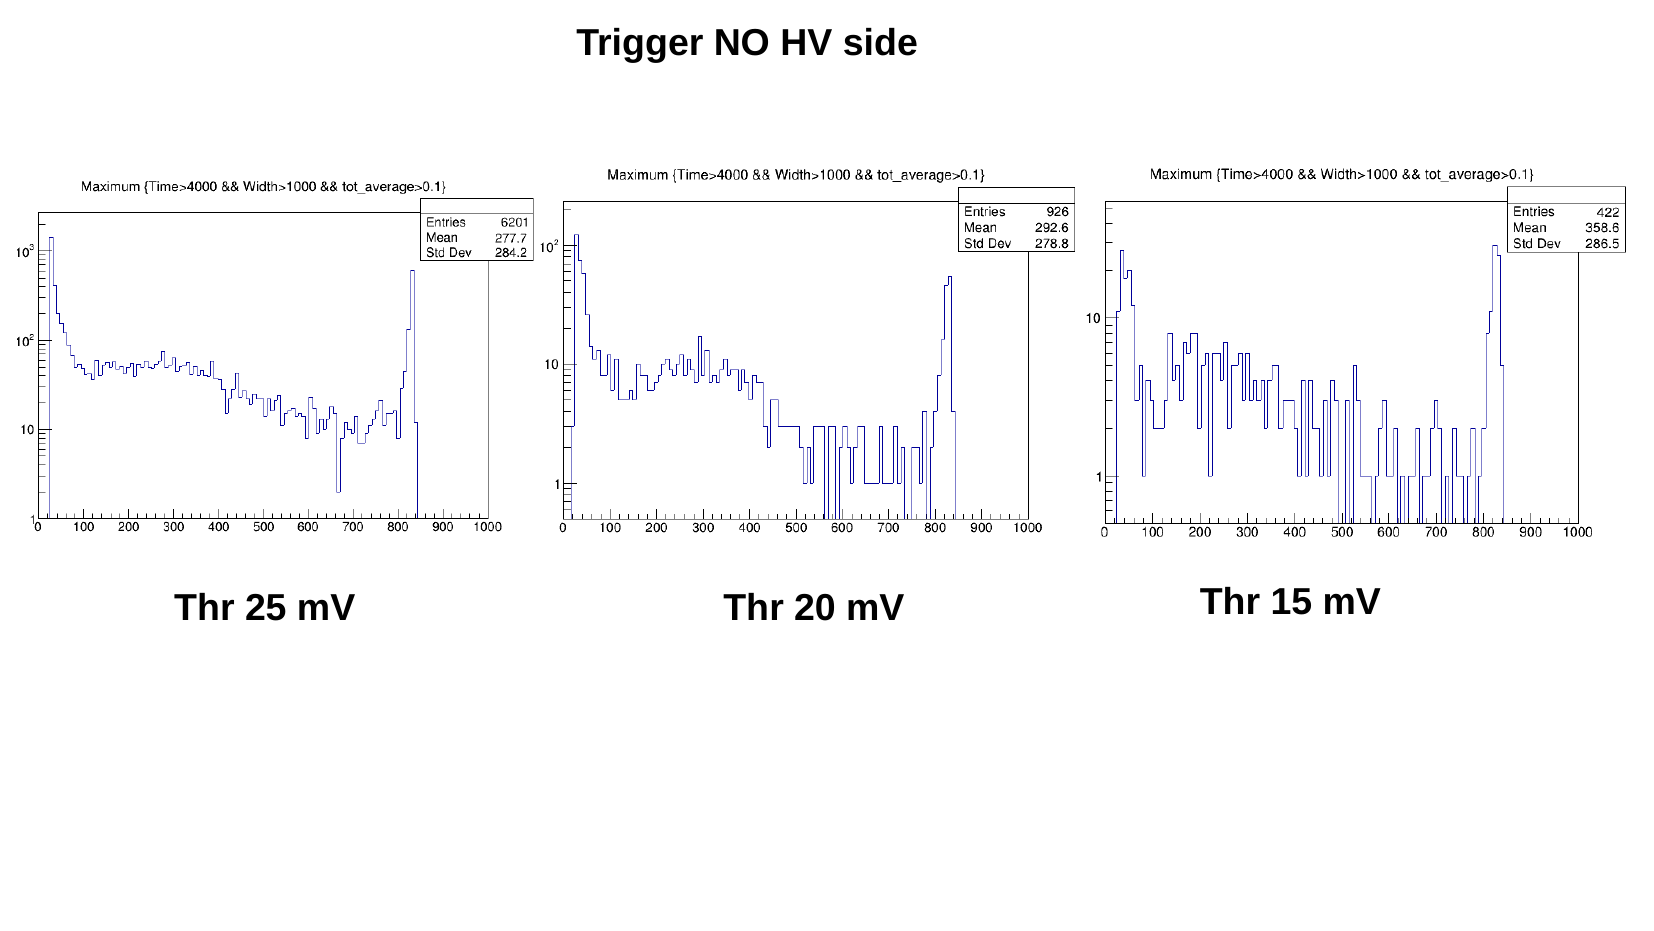

Trigger NO HV side
Thr 15 mV
Thr 25 mV
Thr 20 mV